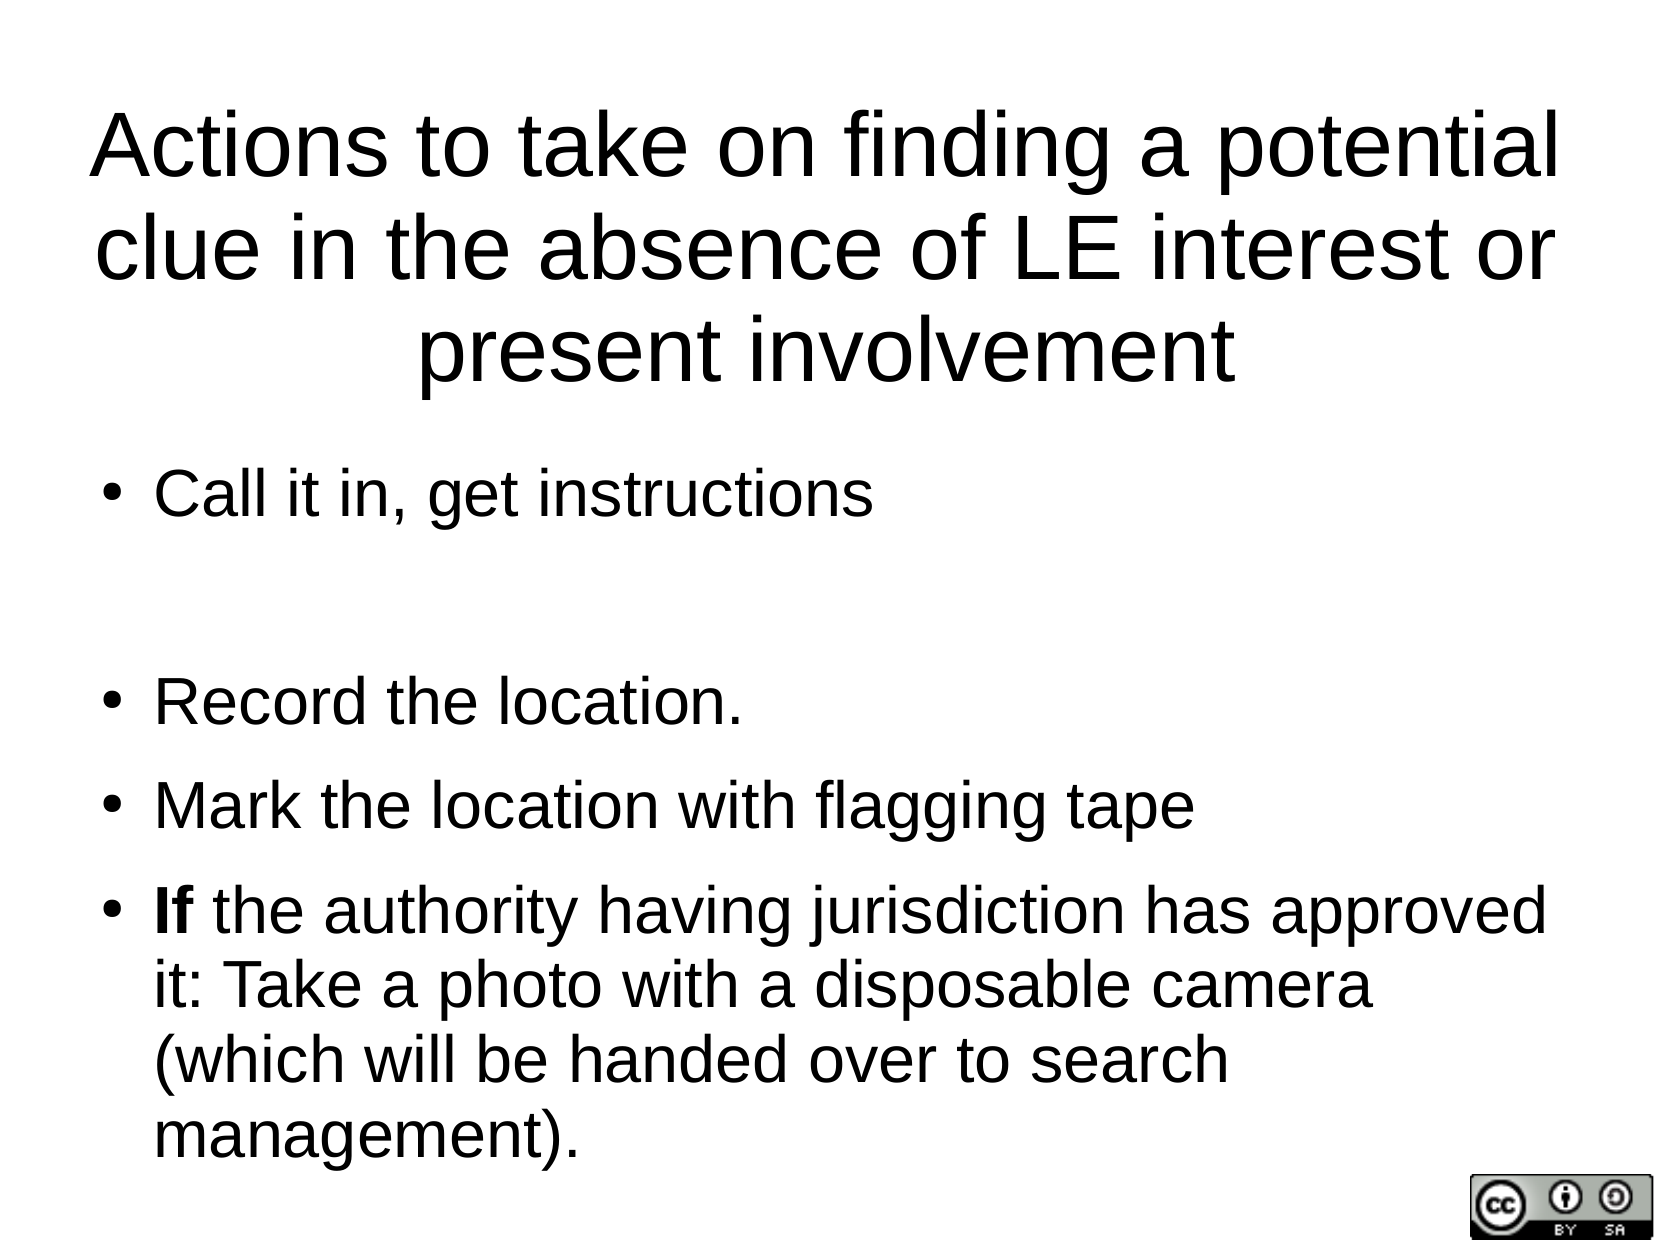

# Actions to take on finding a potential clue in the absence of LE interest or present involvement
Call it in, get instructions
Record the location.
Mark the location with flagging tape
If the authority having jurisdiction has approved it: Take a photo with a disposable camera (which will be handed over to search management).